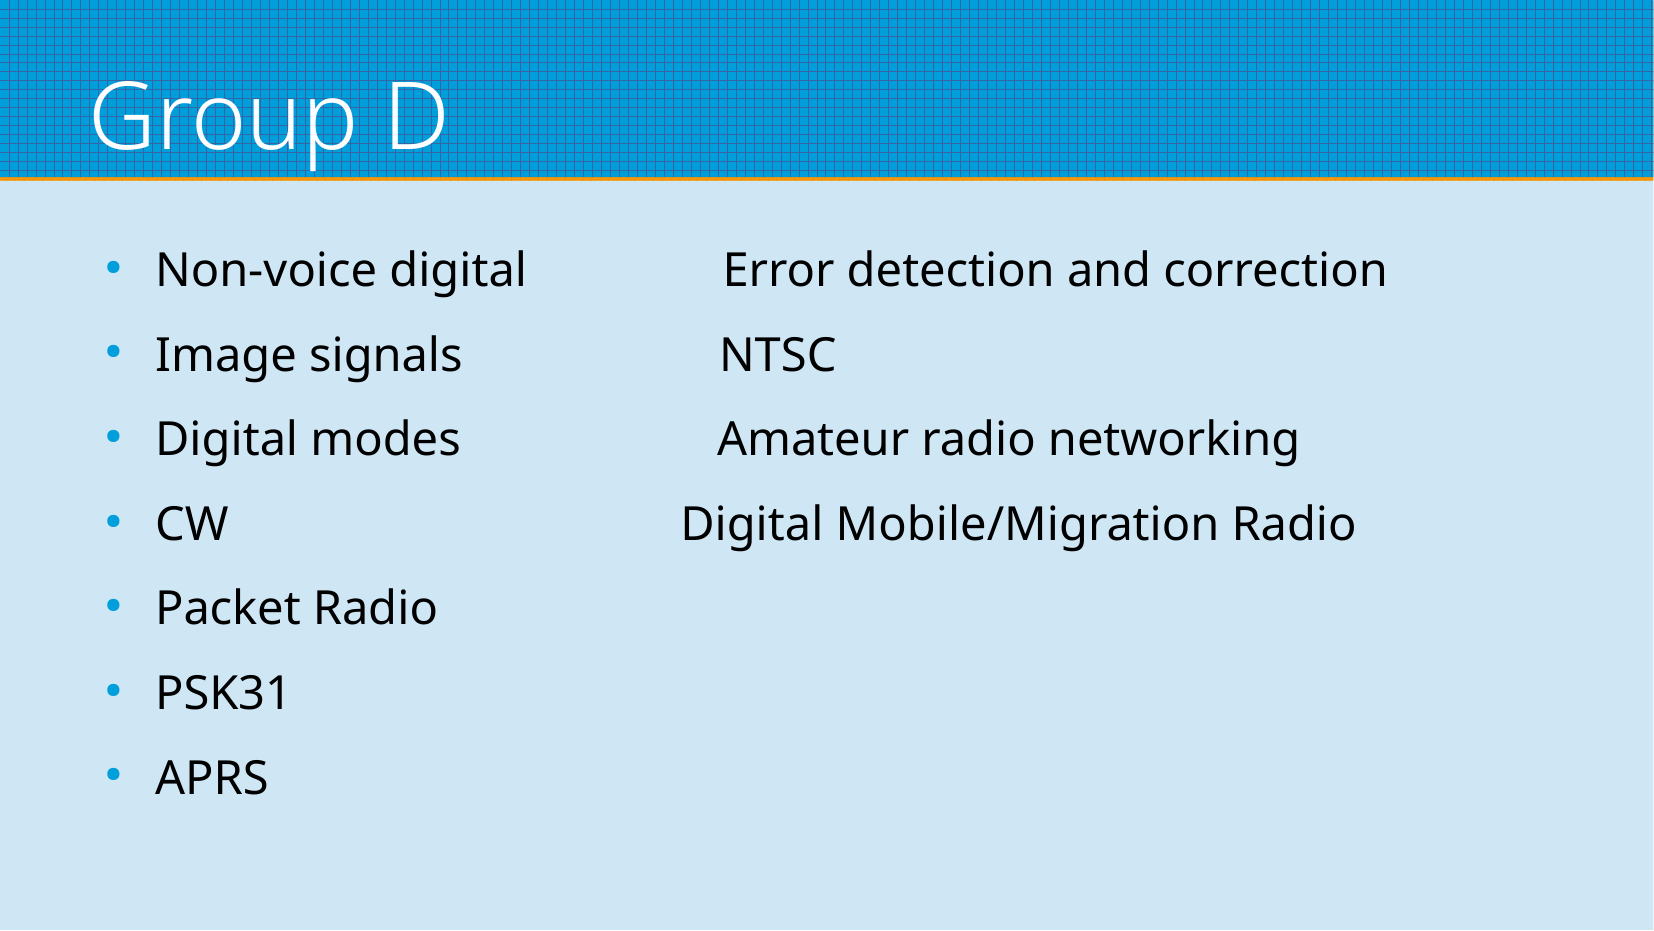

# Group D
Non-voice digital Error detection and correction
Image signals NTSC
Digital modes Amateur radio networking
CW Digital Mobile/Migration Radio
Packet Radio
PSK31
APRS